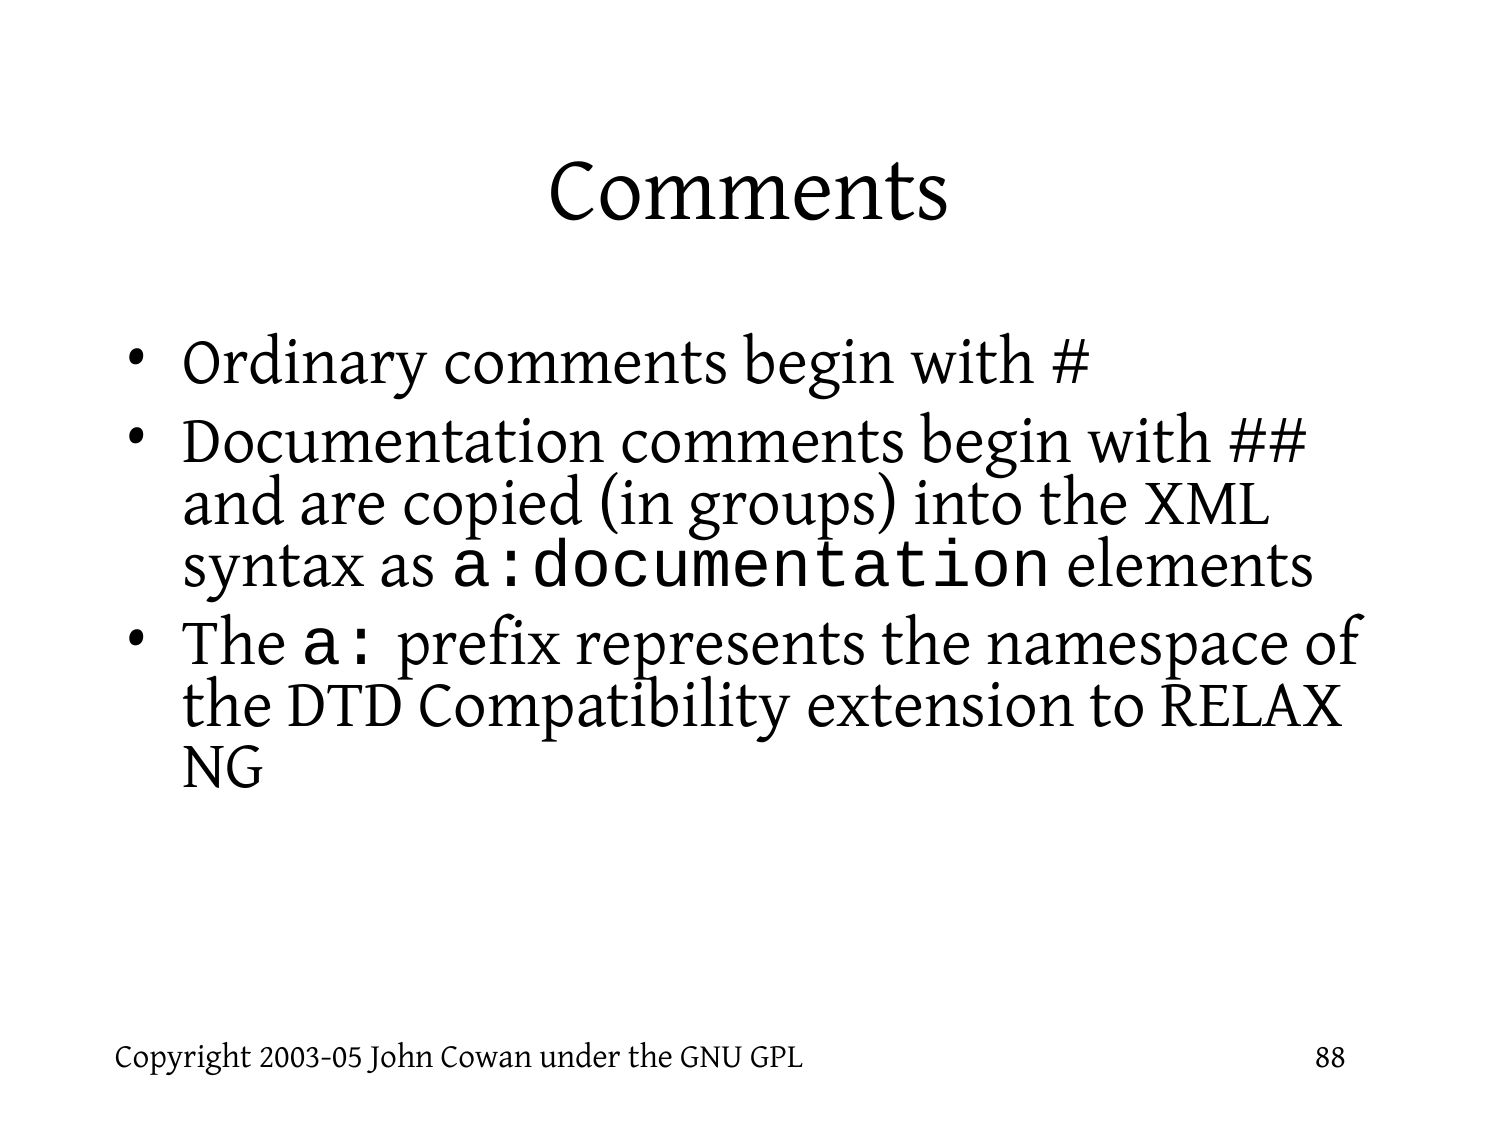

# Comments
Ordinary comments begin with #
Documentation comments begin with ## and are copied (in groups) into the XML syntax as a:documentation elements
The a: prefix represents the namespace of the DTD Compatibility extension to RELAX NG